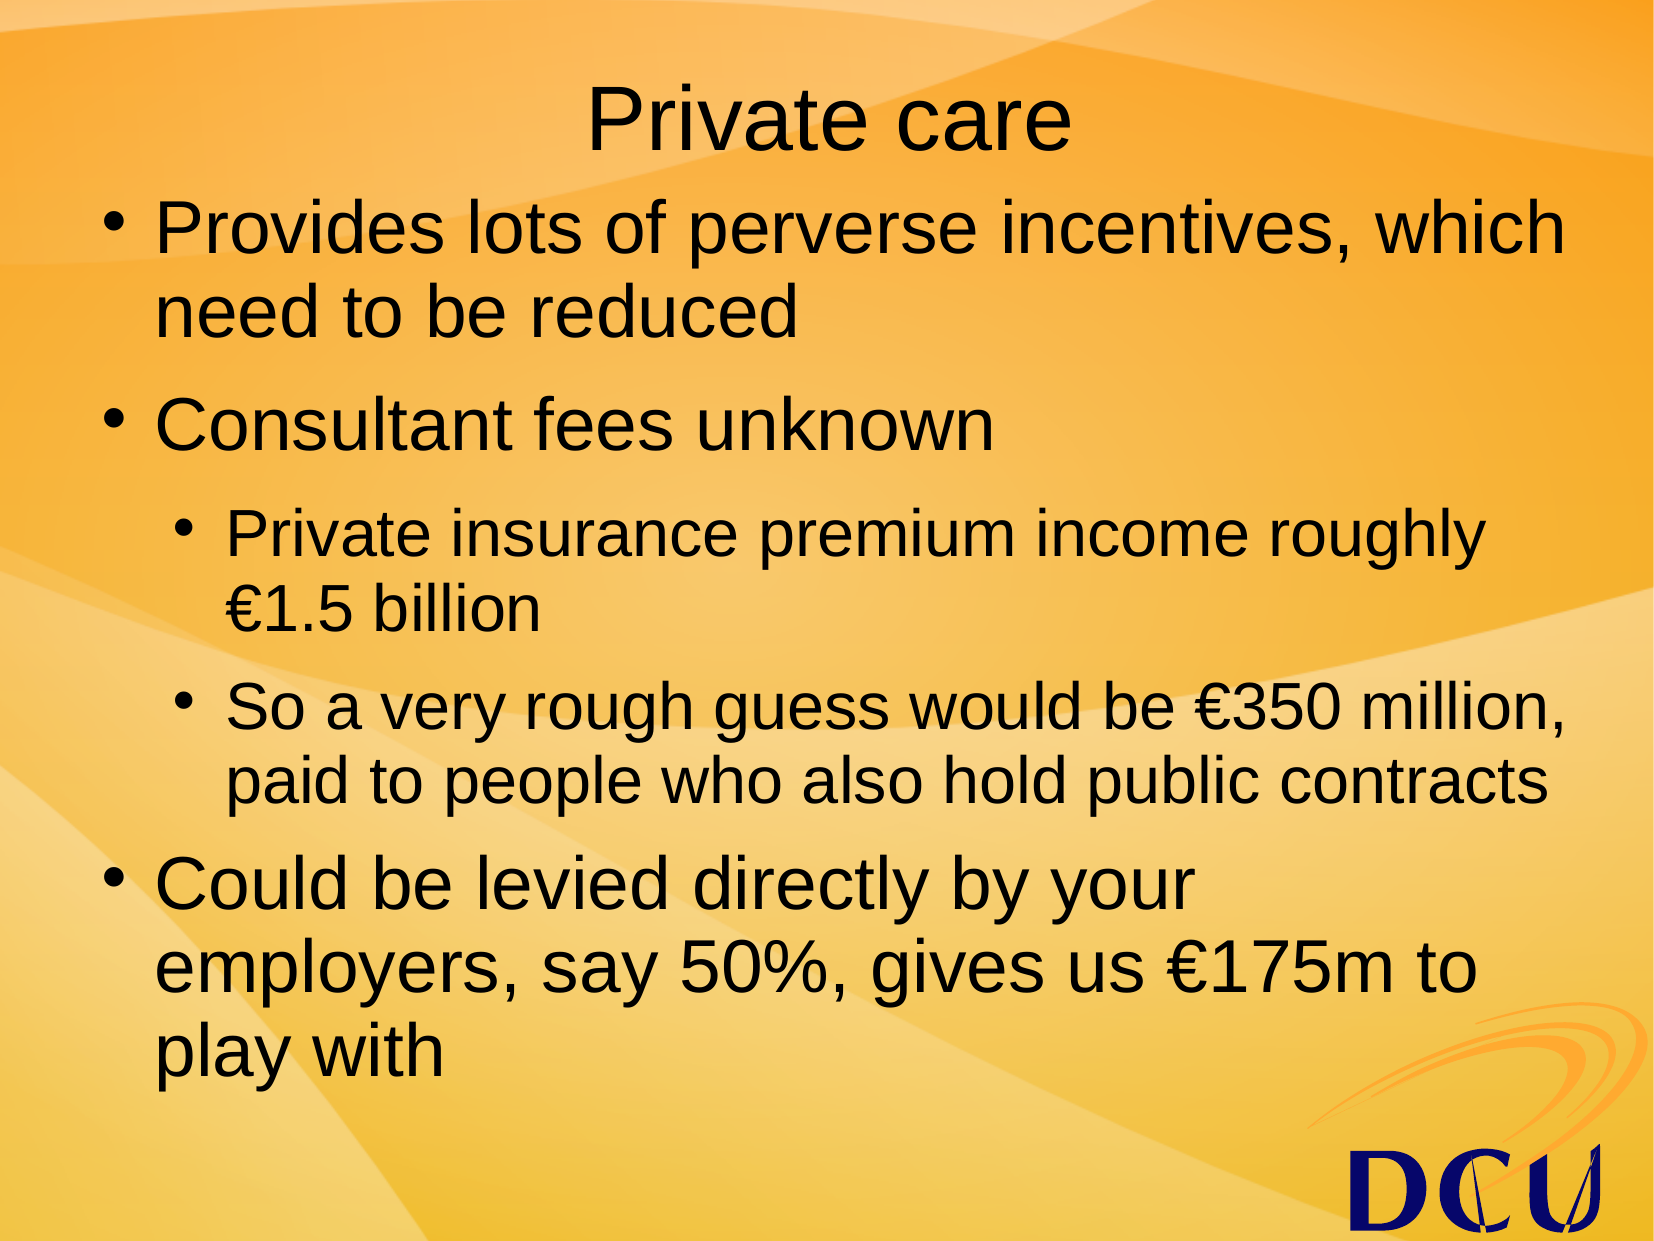

# Private care
Provides lots of perverse incentives, which need to be reduced
Consultant fees unknown
Private insurance premium income roughly €1.5 billion
So a very rough guess would be €350 million, paid to people who also hold public contracts
Could be levied directly by your employers, say 50%, gives us €175m to play with